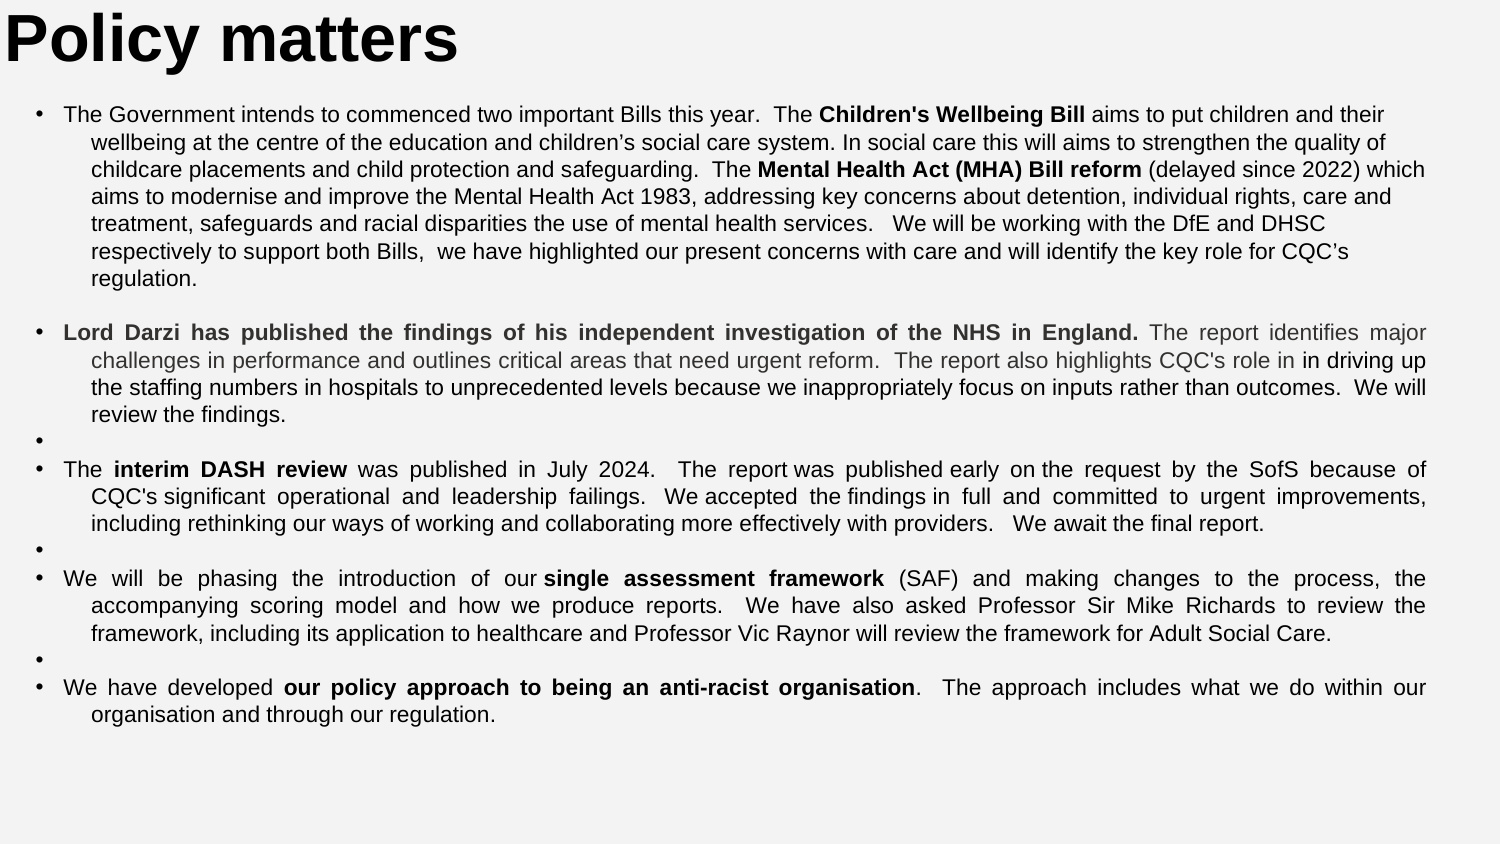

# Policy matters
The Government intends to commenced two important Bills this year.  The Children's Wellbeing Bill aims to put children and their wellbeing at the centre of the education and children’s social care system. In social care this will aims to strengthen the quality of childcare placements and child protection and safeguarding. The Mental Health Act (MHA) Bill reform (delayed since 2022) which aims to modernise and improve the Mental Health Act 1983, addressing key concerns about detention, individual rights, care and treatment, safeguards and racial disparities the use of mental health services. We will be working with the DfE and DHSC respectively to support both Bills, we have highlighted our present concerns with care and will identify the key role for CQC’s regulation.
Lord Darzi has published the findings of his independent investigation of the NHS in England. The report identifies major challenges in performance and outlines critical areas that need urgent reform. The report also highlights CQC's role in in driving up the staffing numbers in hospitals to unprecedented levels because we inappropriately focus on inputs rather than outcomes.  We will review the findings.
The interim DASH review was published in July 2024. The report was published early on the request by the SofS because of CQC's significant operational and leadership failings.  We accepted the findings in full and committed to urgent improvements, including rethinking our ways of working and collaborating more effectively with providers.   We await the final report.
We will be phasing the introduction of our single assessment framework (SAF) and making changes to the process, the accompanying scoring model and how we produce reports. We have also asked Professor Sir Mike Richards to review the framework, including its application to healthcare and Professor Vic Raynor will review the framework for Adult Social Care.
We have developed our policy approach to being an anti-racist organisation. The approach includes what we do within our organisation and through our regulation.